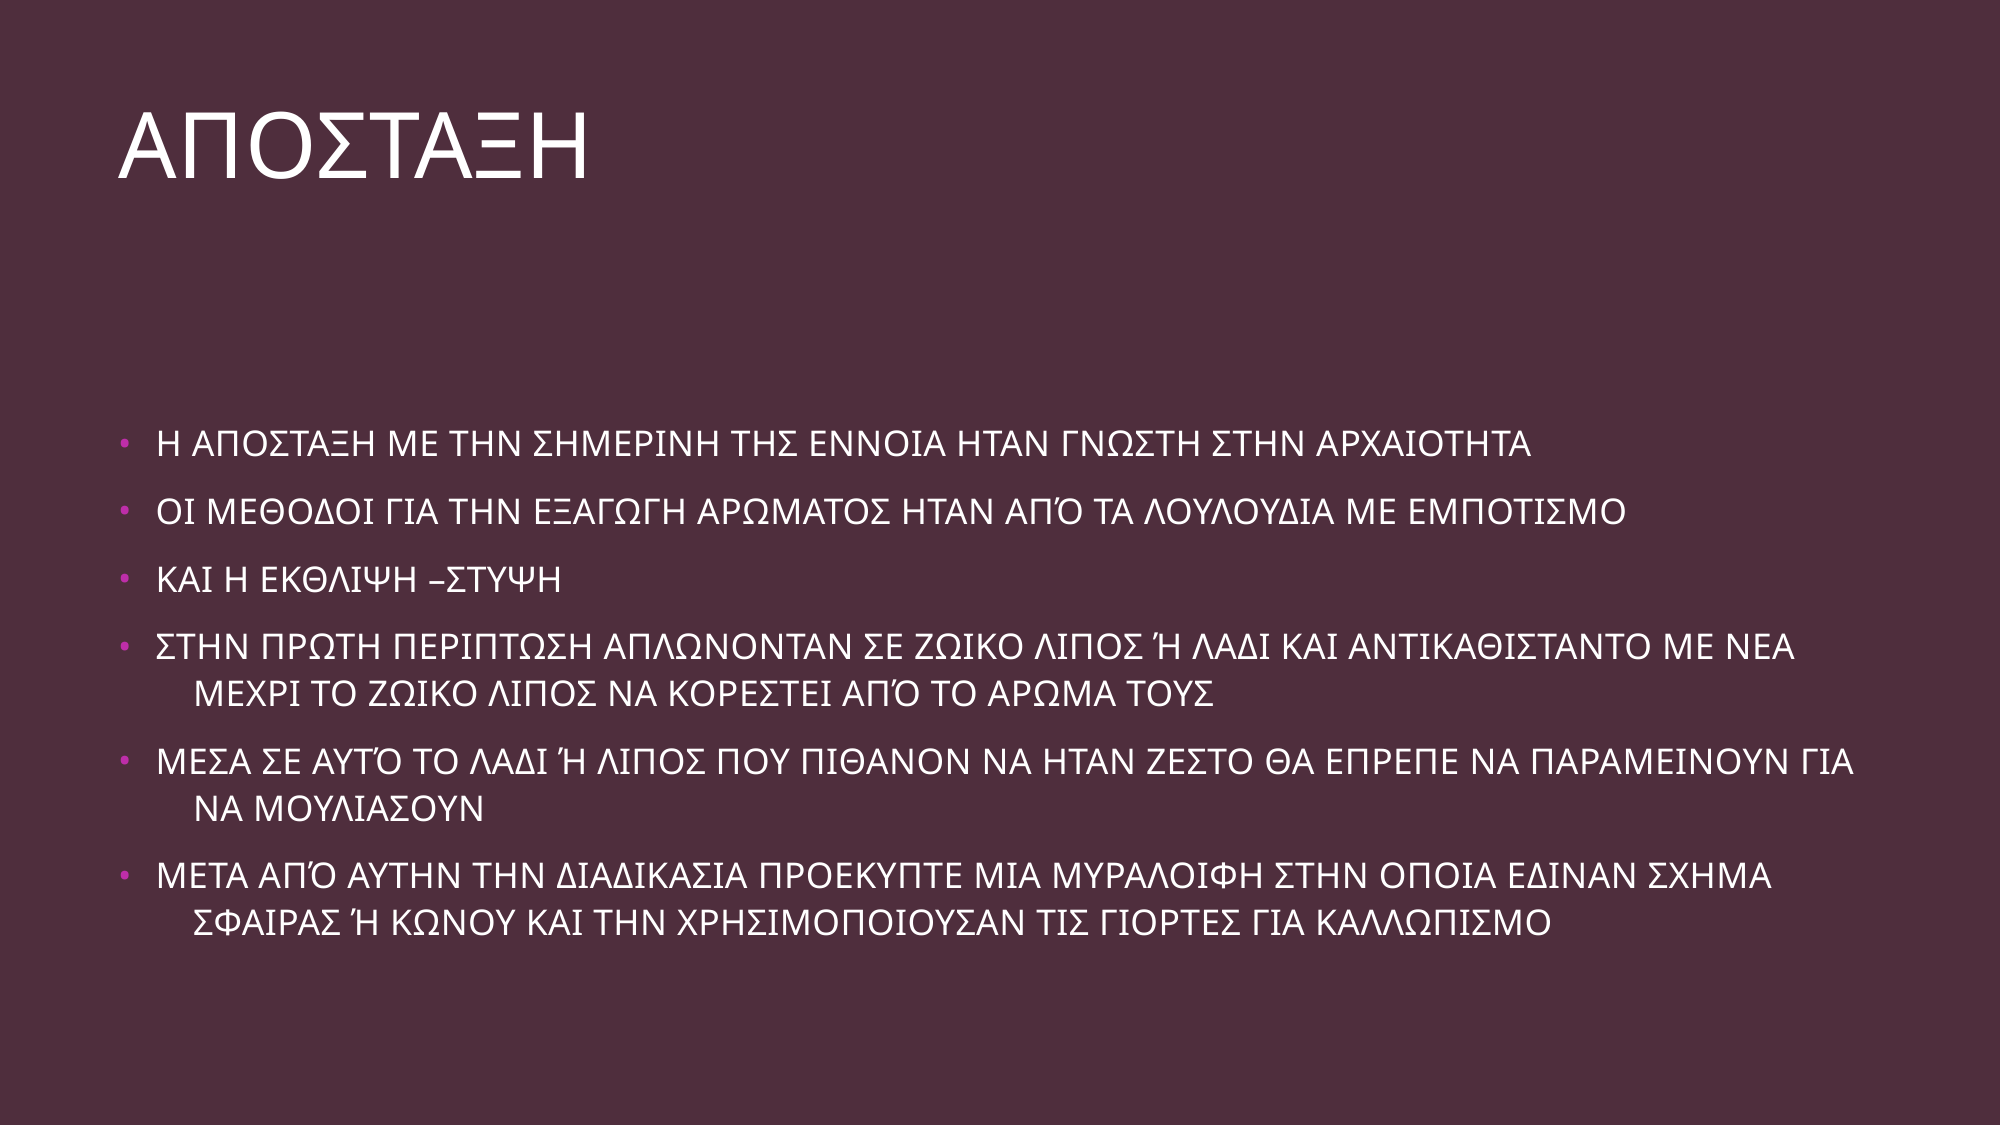

# ΑΠΟΣΤΑΞΗ
Η ΑΠΟΣΤΑΞΗ ΜΕ ΤΗΝ ΣΗΜΕΡΙΝΗ ΤΗΣ ΕΝΝΟΙΑ ΗΤΑΝ ΓΝΩΣΤΗ ΣΤΗΝ ΑΡΧΑΙΟΤΗΤΑ
ΟΙ ΜΕΘΟΔΟΙ ΓΙΑ ΤΗΝ ΕΞΑΓΩΓΗ ΑΡΩΜΑΤΟΣ ΗΤΑΝ ΑΠΌ ΤΑ ΛΟΥΛΟΥΔΙΑ ΜΕ ΕΜΠΟΤΙΣΜΟ
ΚΑΙ Η ΕΚΘΛΙΨΗ –ΣΤΥΨΗ
ΣΤΗΝ ΠΡΩΤΗ ΠΕΡΙΠΤΩΣΗ ΑΠΛΩΝΟΝΤΑΝ ΣΕ ΖΩΙΚΟ ΛΙΠΟΣ Ή ΛΑΔΙ ΚΑΙ ΑΝΤΙΚΑΘΙΣΤΑΝΤΟ ΜΕ ΝΕΑ ΜΕΧΡΙ ΤΟ ΖΩΙΚΟ ΛΙΠΟΣ ΝΑ ΚΟΡΕΣΤΕΙ ΑΠΌ ΤΟ ΑΡΩΜΑ ΤΟΥΣ
ΜΕΣΑ ΣΕ ΑΥΤΌ ΤΟ ΛΑΔΙ Ή ΛΙΠΟΣ ΠΟΥ ΠΙΘΑΝΟΝ ΝΑ ΗΤΑΝ ΖΕΣΤΟ ΘΑ ΕΠΡΕΠΕ ΝΑ ΠΑΡΑΜΕΙΝΟΥΝ ΓΙΑ ΝΑ ΜΟΥΛΙΑΣΟΥΝ
ΜΕΤΑ ΑΠΌ ΑΥΤΗΝ ΤΗΝ ΔΙΑΔΙΚΑΣΙΑ ΠΡΟΕΚΥΠΤΕ ΜΙΑ ΜΥΡΑΛΟΙΦΗ ΣΤΗΝ ΟΠΟΙΑ ΕΔΙΝΑΝ ΣΧΗΜΑ ΣΦΑΙΡΑΣ Ή ΚΩΝΟΥ ΚΑΙ ΤΗΝ ΧΡΗΣΙΜΟΠΟΙΟΥΣΑΝ ΤΙΣ ΓΙΟΡΤΕΣ ΓΙΑ ΚΑΛΛΩΠΙΣΜΟ